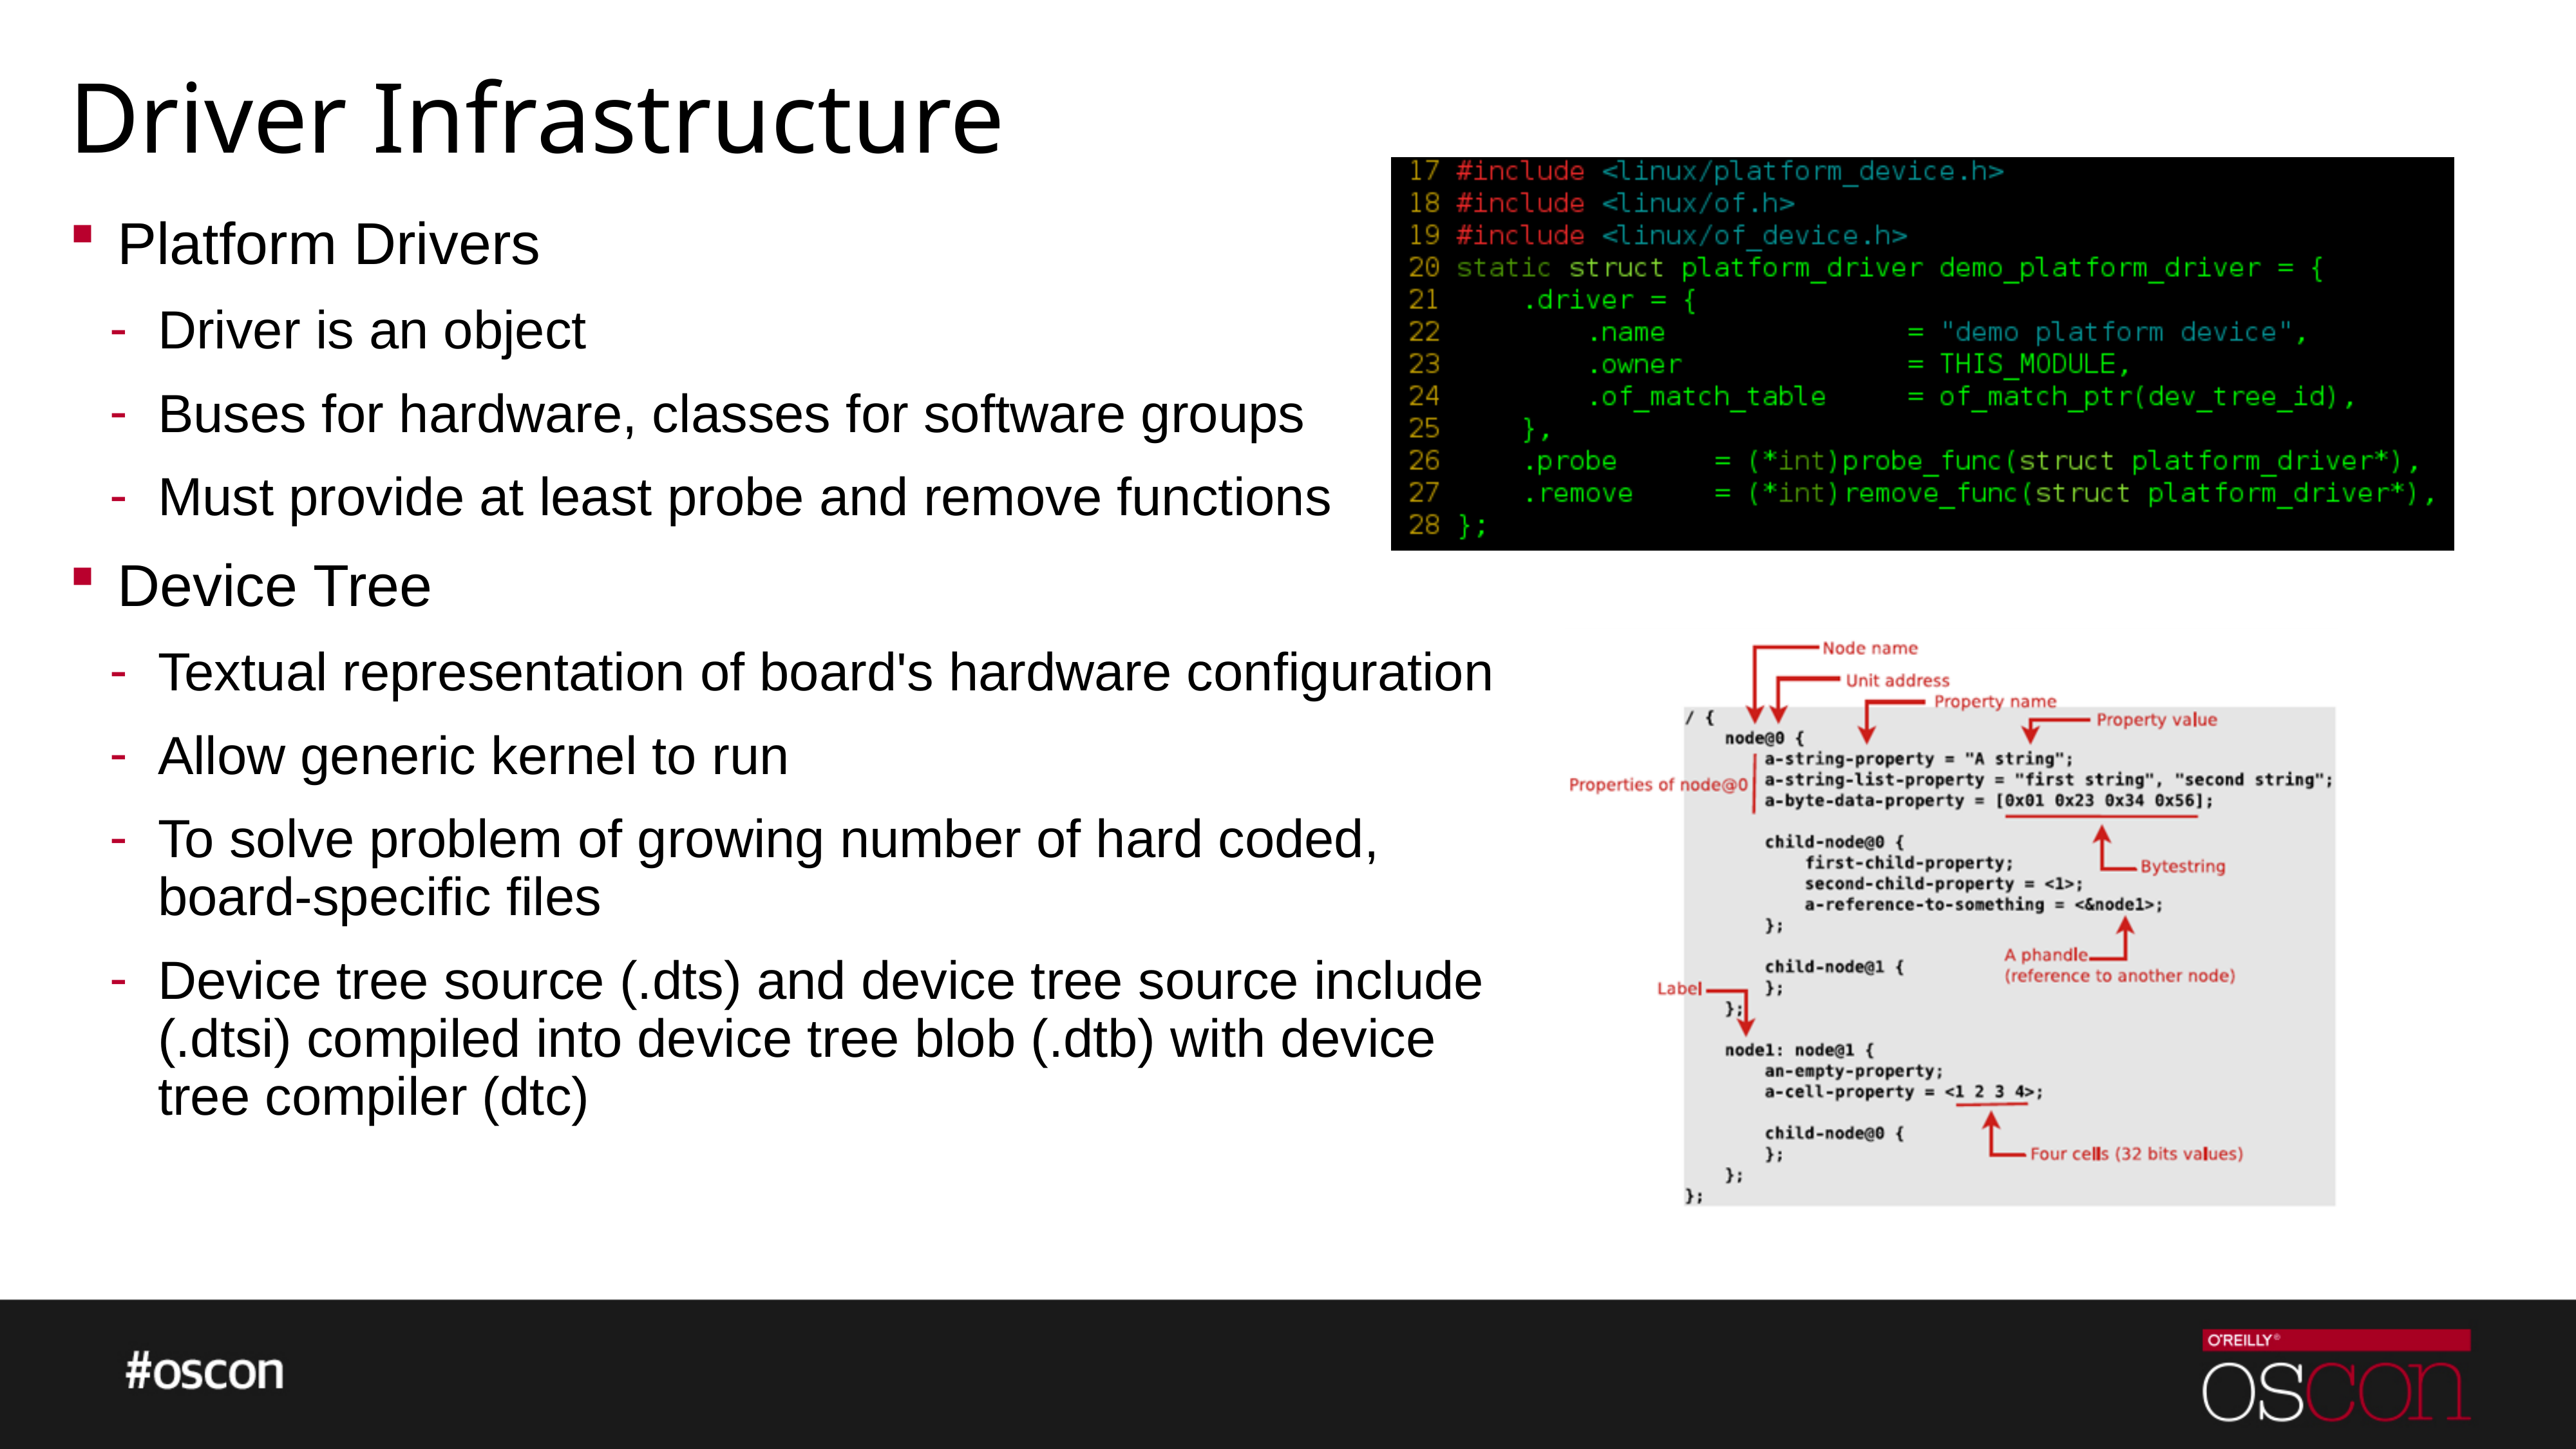

# Driver Infrastructure
Platform Drivers
Driver is an object
Buses for hardware, classes for software groups
Must provide at least probe and remove functions
Device Tree
Textual representation of board's hardware configuration
Allow generic kernel to run
To solve problem of growing number of hard coded, board-specific files
Device tree source (.dts) and device tree source include (.dtsi) compiled into device tree blob (.dtb) with device tree compiler (dtc)